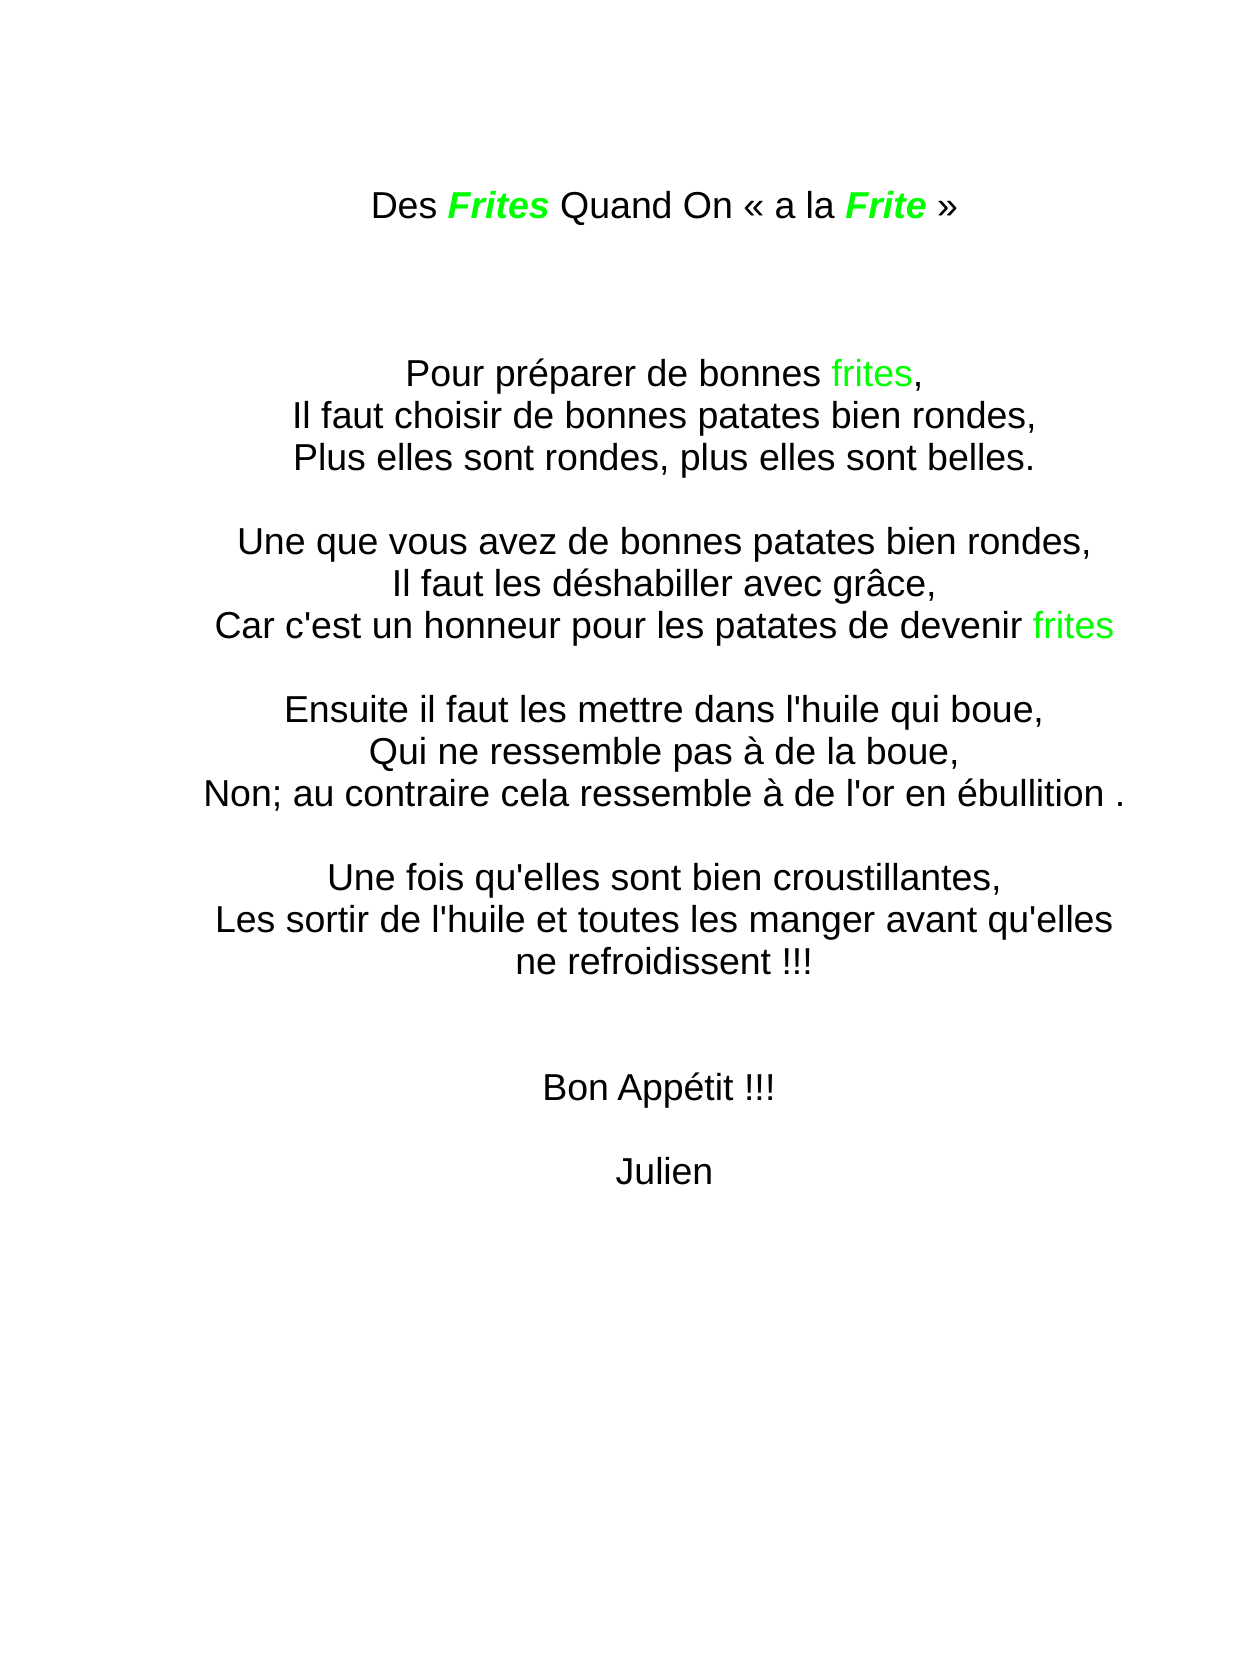

Des Frites Quand On « a la Frite »
Pour préparer de bonnes frites,
Il faut choisir de bonnes patates bien rondes,
Plus elles sont rondes, plus elles sont belles.
Une que vous avez de bonnes patates bien rondes,
Il faut les déshabiller avec grâce,
Car c'est un honneur pour les patates de devenir frites
Ensuite il faut les mettre dans l'huile qui boue,
Qui ne ressemble pas à de la boue,
Non; au contraire cela ressemble à de l'or en ébullition .
Une fois qu'elles sont bien croustillantes,
Les sortir de l'huile et toutes les manger avant qu'elles ne refroidissent !!!
Bon Appétit !!!
Julien